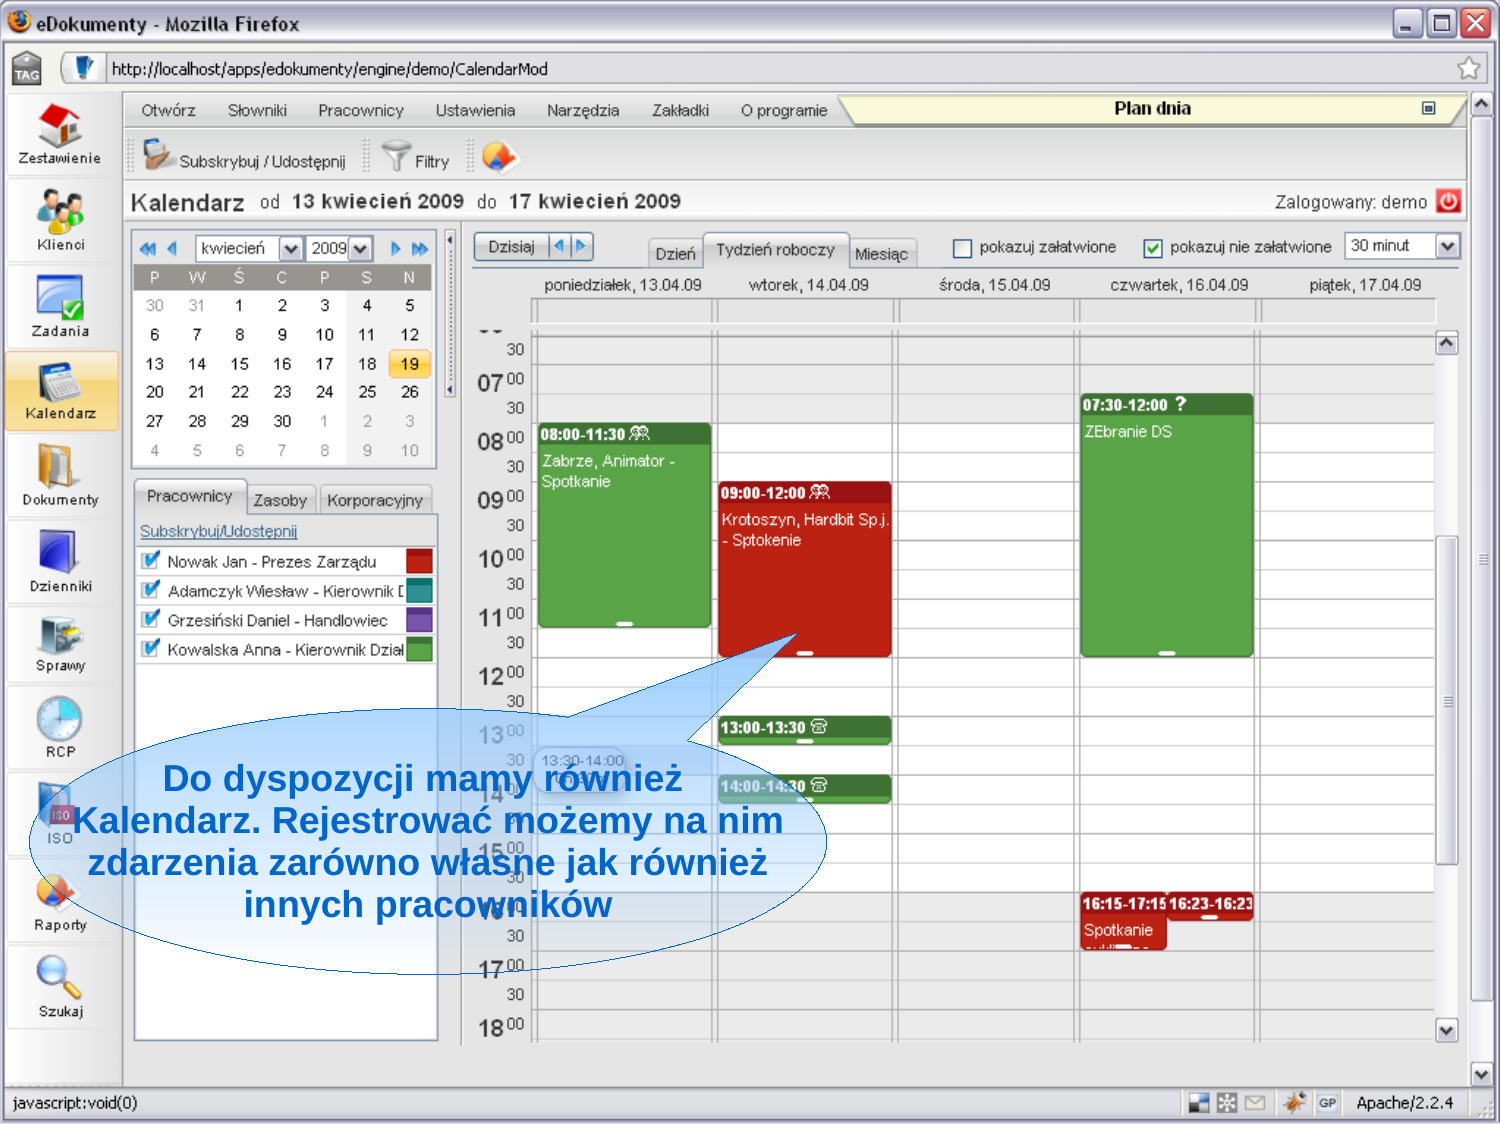

Do dyspozycji mamy również
Kalendarz. Rejestrować możemy na nim
zdarzenia zarówno własne jak również
innych pracowników